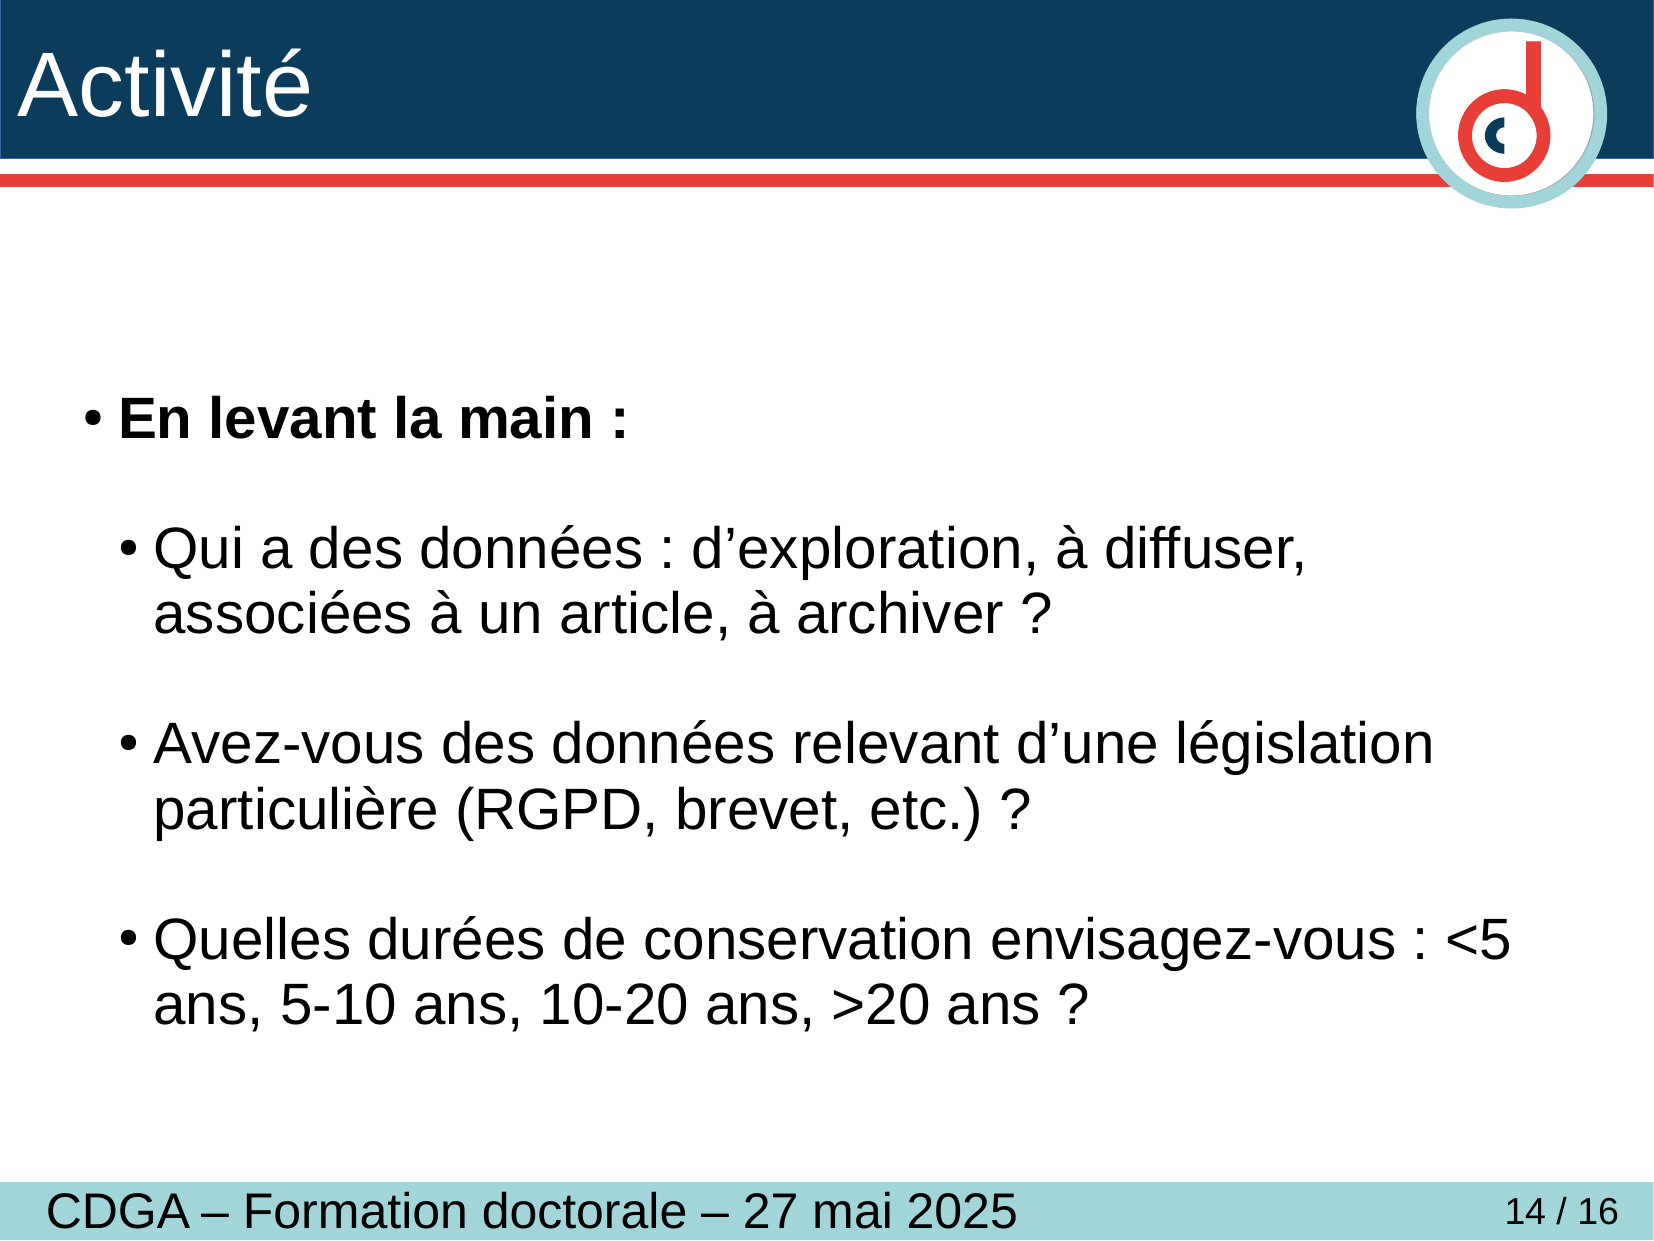

# Activité
En levant la main :
Qui a des données : d’exploration, à diffuser, associées à un article, à archiver ?
Avez-vous des données relevant d’une législation particulière (RGPD, brevet, etc.) ?
Quelles durées de conservation envisagez-vous : <5 ans, 5-10 ans, 10-20 ans, >20 ans ?